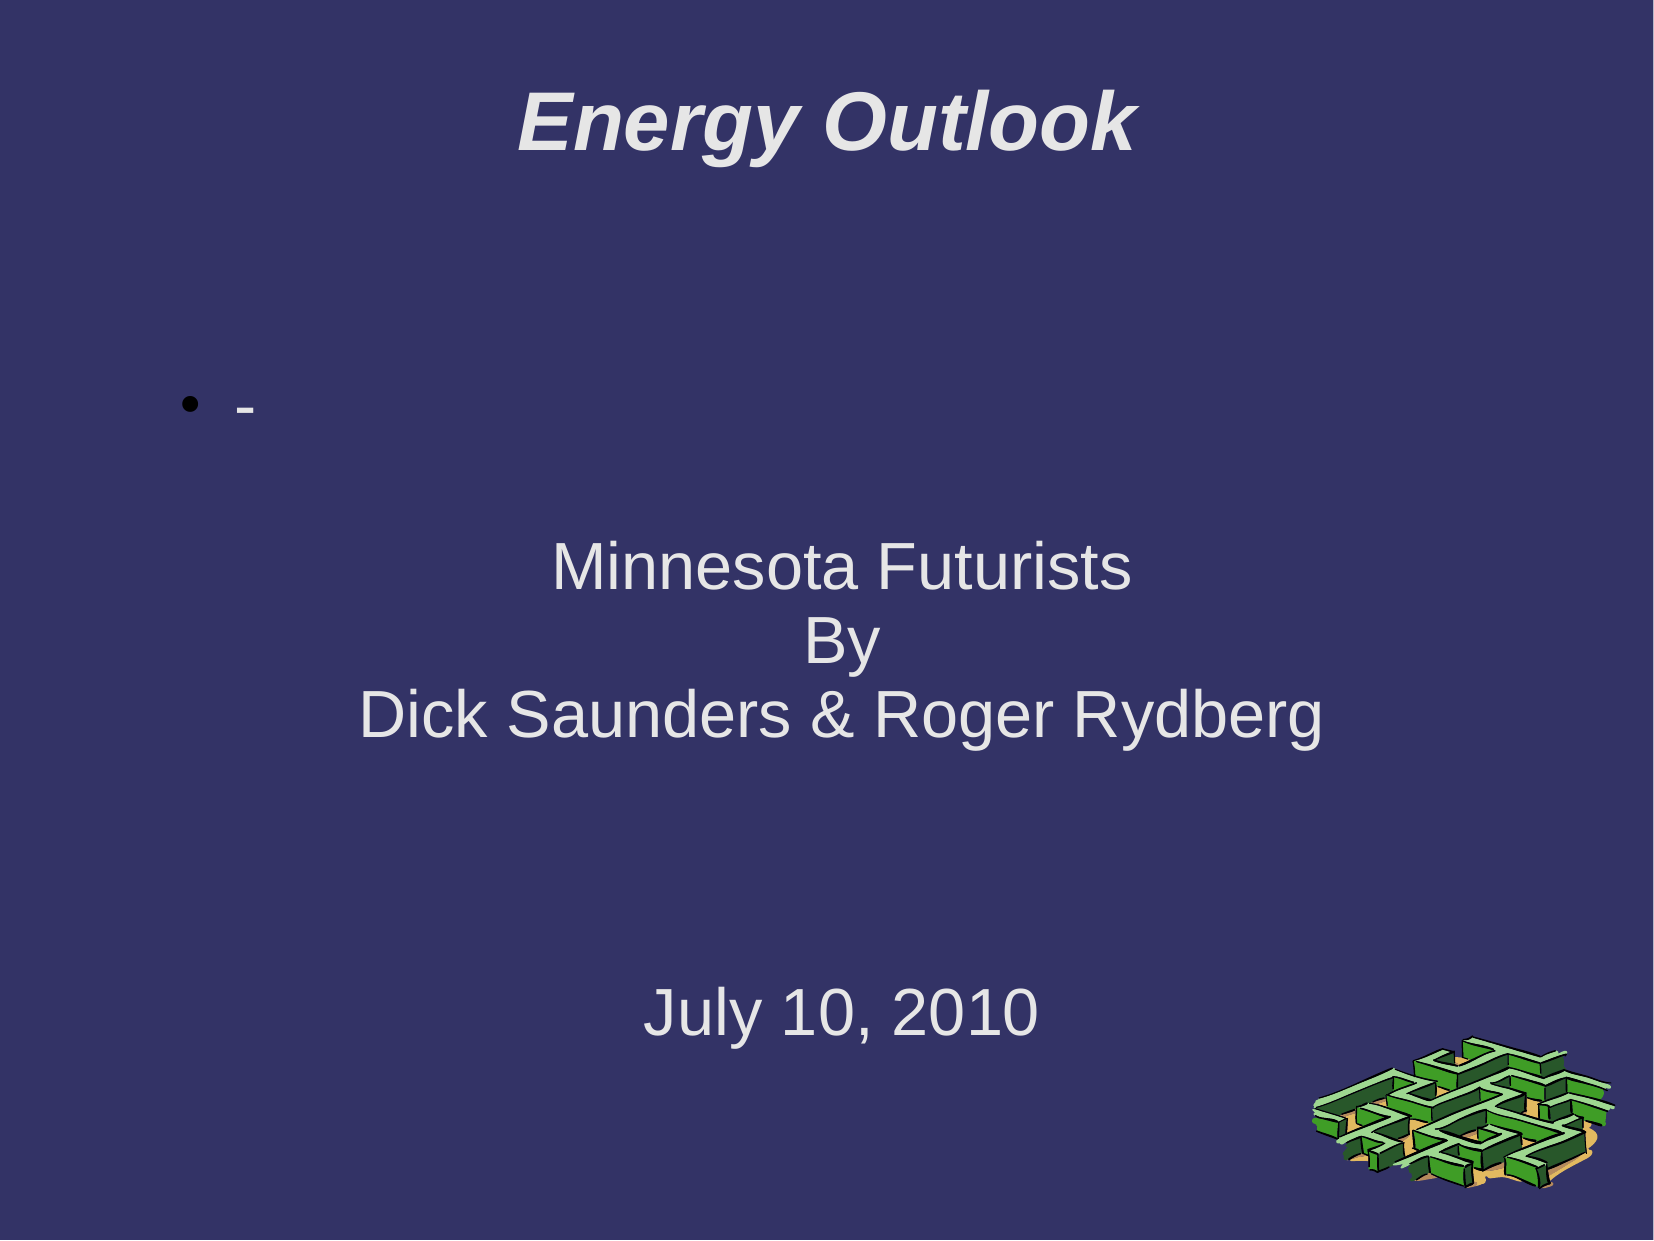

# Energy Outlook
-
Minnesota Futurists
By
Dick Saunders & Roger Rydberg
July 10, 2010